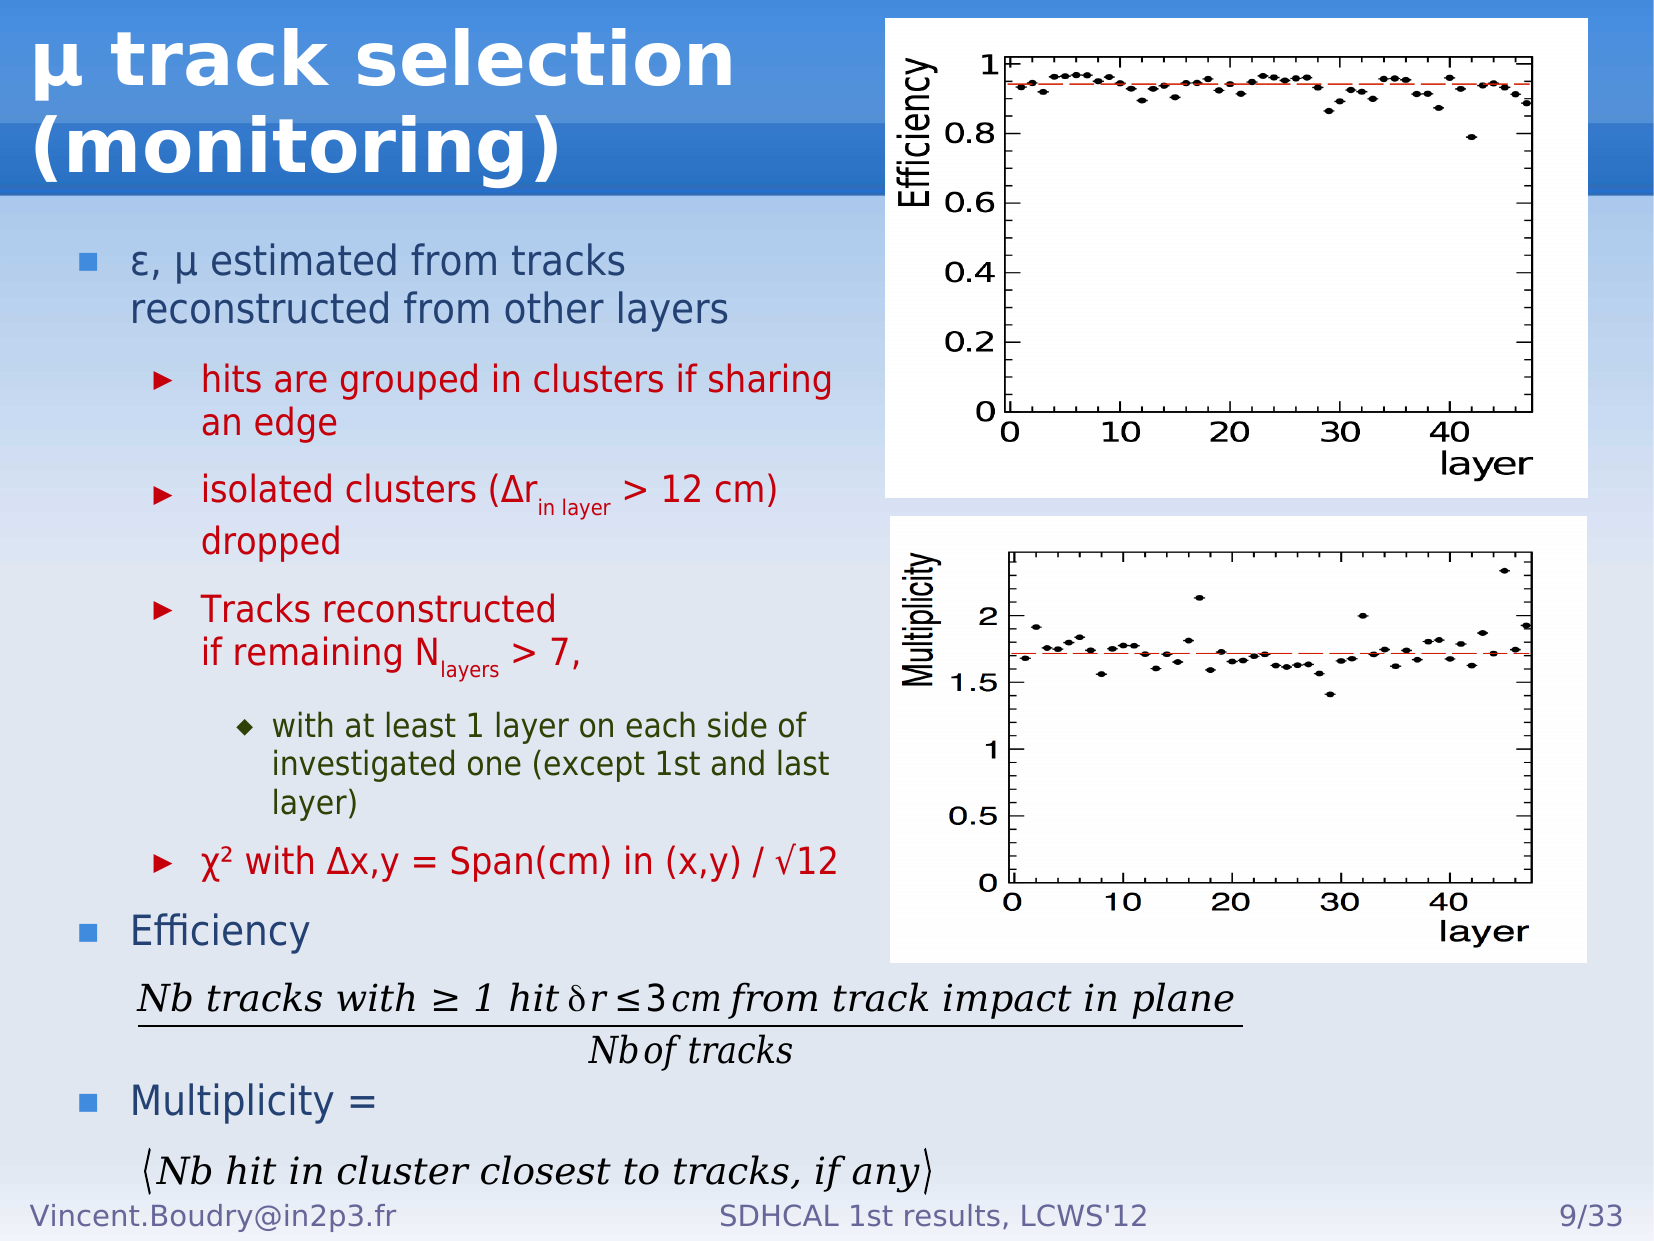

# μ track selection (monitoring)
ε, μ estimated from tracks reconstructed from other layers
hits are grouped in clusters if sharing an edge
isolated clusters (∆rin layer > 12 cm) dropped
Tracks reconstructed
if remaining Nlayers > 7,
with at least 1 layer on each side of investigated one (except 1st and last layer)
χ² with ∆x,y = Span(cm) in (x,y) / √12
Efficiency
Multiplicity =
Vincent.Boudry@in2p3.fr
SDHCAL 1st results, LCWS'12
9